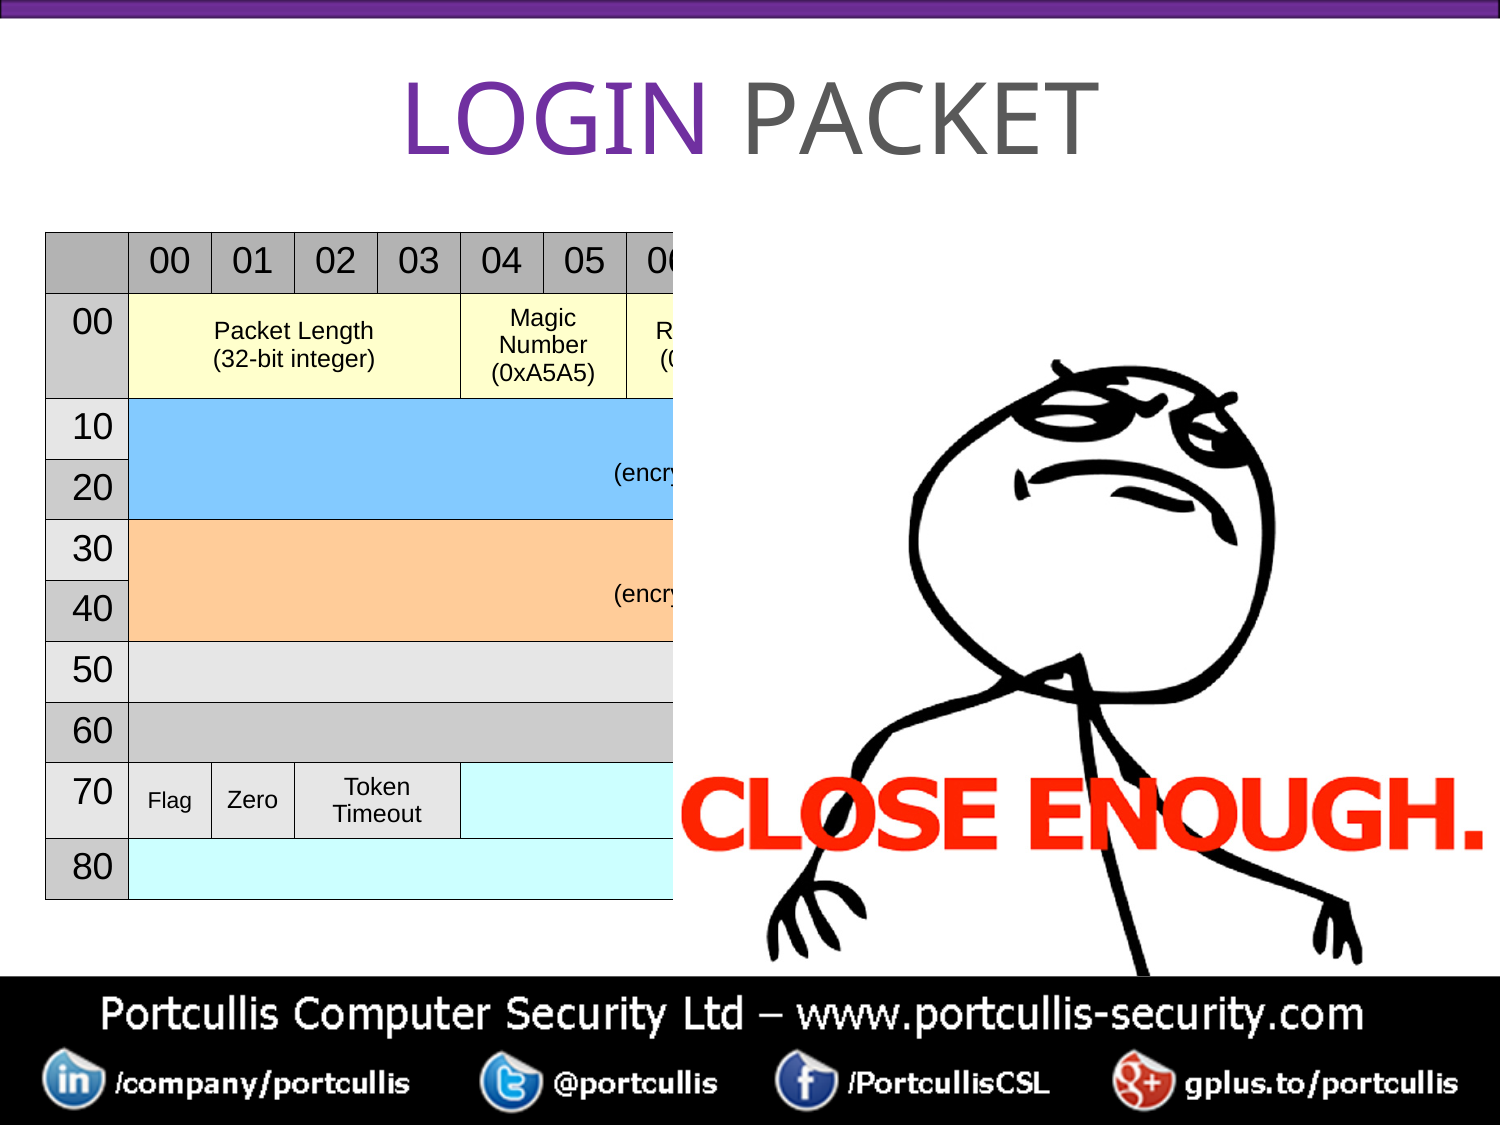

# LOGIN PACKET
| | 00 | 01 | 02 | 03 | 04 | 05 | 06 | 07 | 08 | 09 | 0a | 0b | 0c | 0d | 0e | 0f |
| --- | --- | --- | --- | --- | --- | --- | --- | --- | --- | --- | --- | --- | --- | --- | --- | --- |
| 00 | Packet Length (32-bit integer) | | | | Magic Number (0xA5A5) | | Reserved (0x0000) | | Command | Flag | Error Code | | Dev No (Unknown purpose) | | | |
| 10 | Username (encrypted with hard-coded key) | | | | | | | | | | | | | | | |
| 20 | | | | | | | | | | | | | | | | |
| 30 | Password (encrypted with hard-coded key) | | | | | | | | | | | | | | | |
| 40 | | | | | | | | | | | | | | | | |
| 50 | Client IP (ASCII) | | | | | | | | | | | | | | | |
| 60 | Client TTY (ASCII) | | | | | | | | | | | | | | | |
| 70 | Flag | Zero | Token Timeout | | Challenge (148 bytes) ... | | | | | | | | | | | |
| 80 | ... | | | | | | | | | | | | | | | |